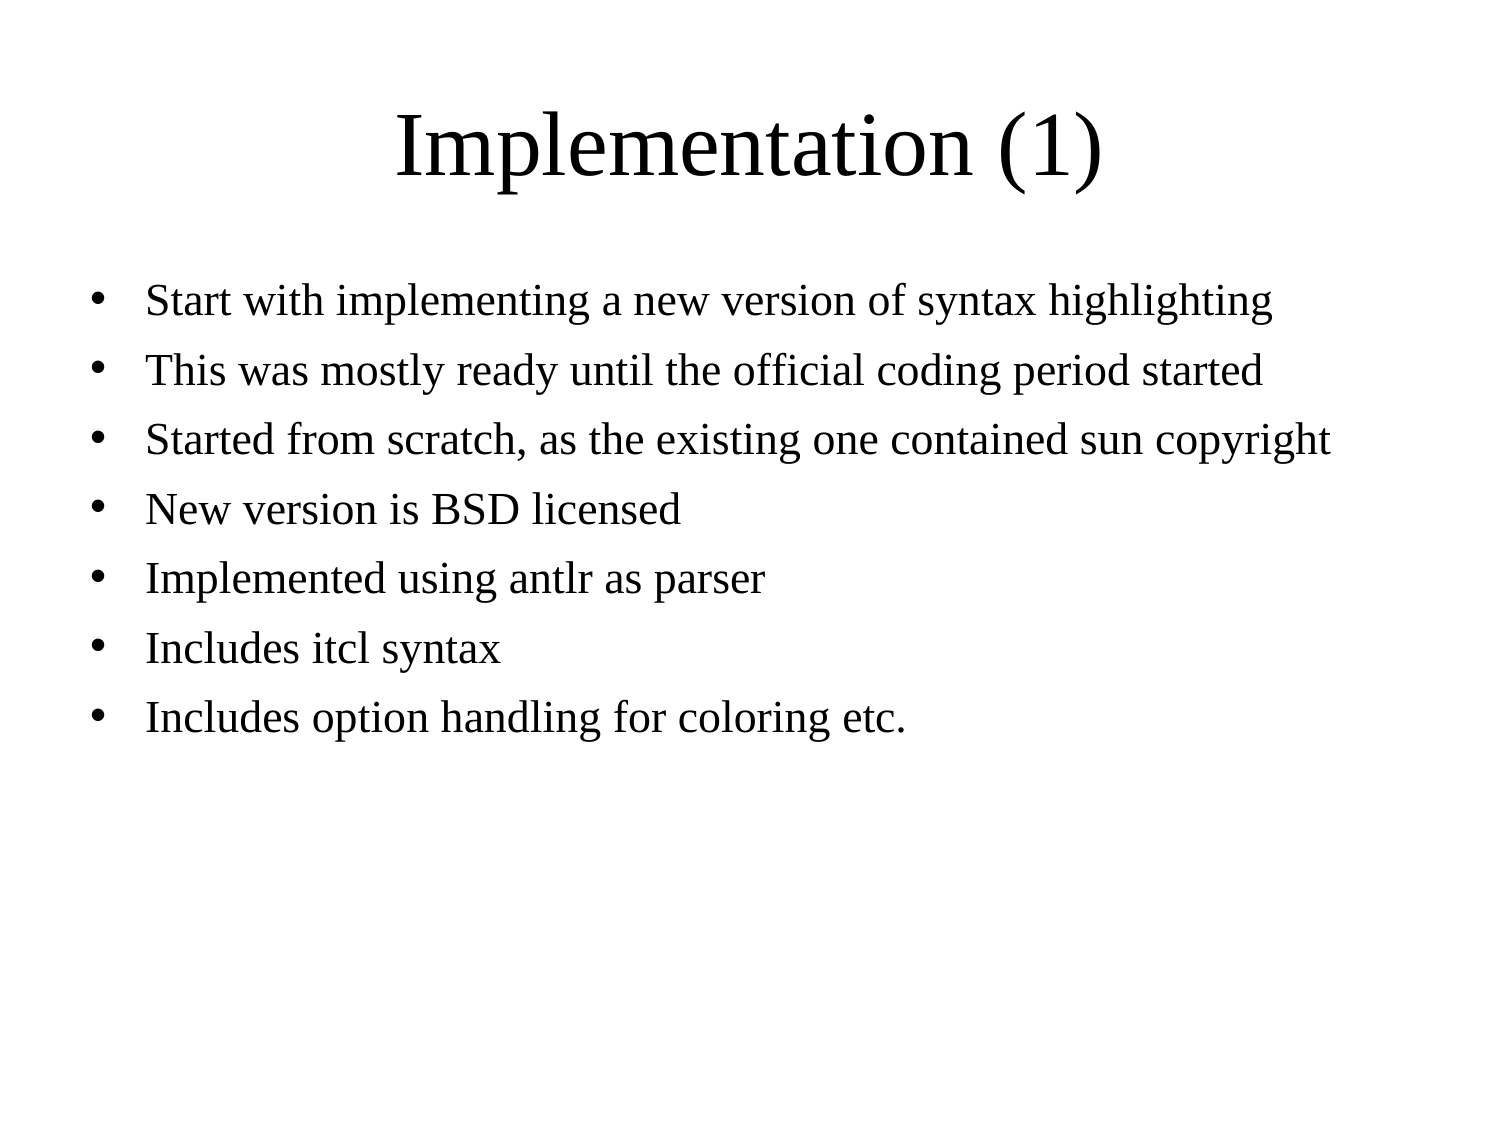

Implementation (1)
Start with implementing a new version of syntax highlighting
This was mostly ready until the official coding period started
Started from scratch, as the existing one contained sun copyright
New version is BSD licensed
Implemented using antlr as parser
Includes itcl syntax
Includes option handling for coloring etc.